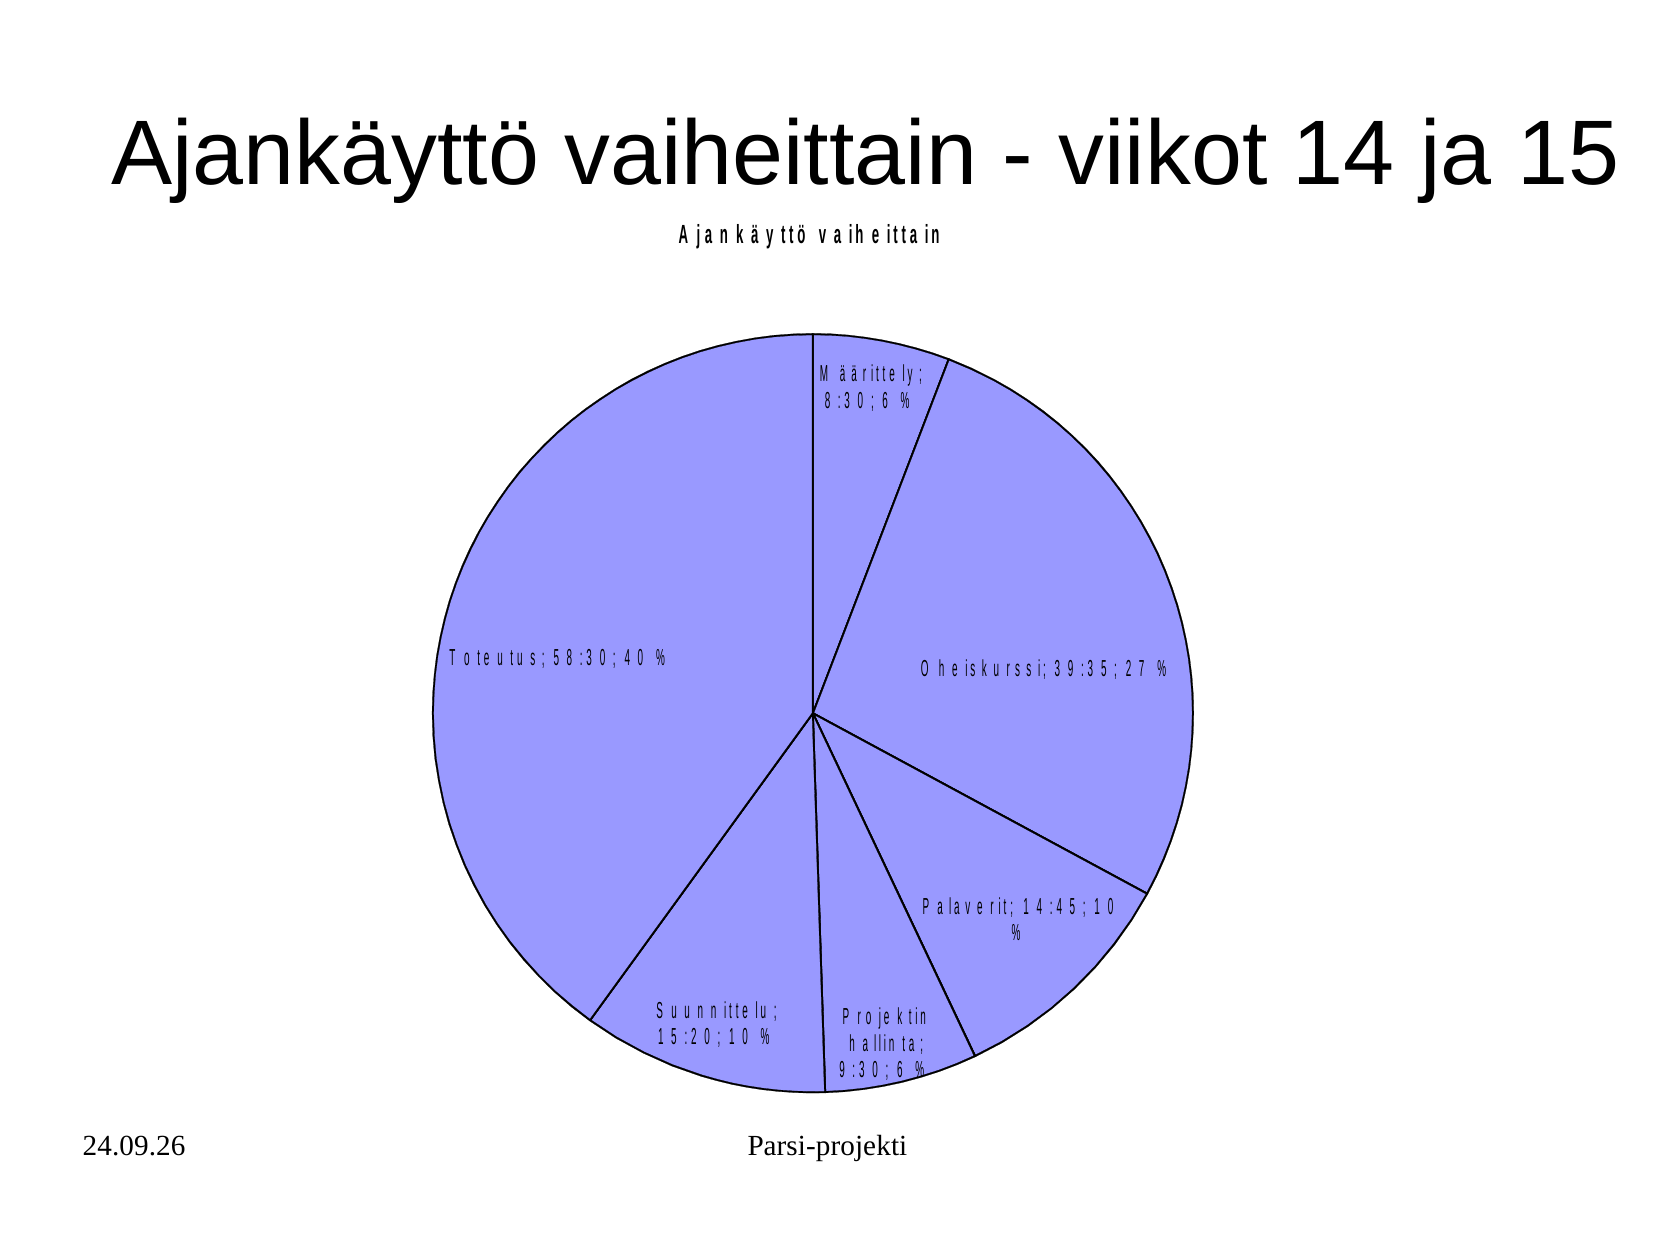

# Ajankäyttö vaiheittain - viikot 14 ja 15
Parsi-projekti